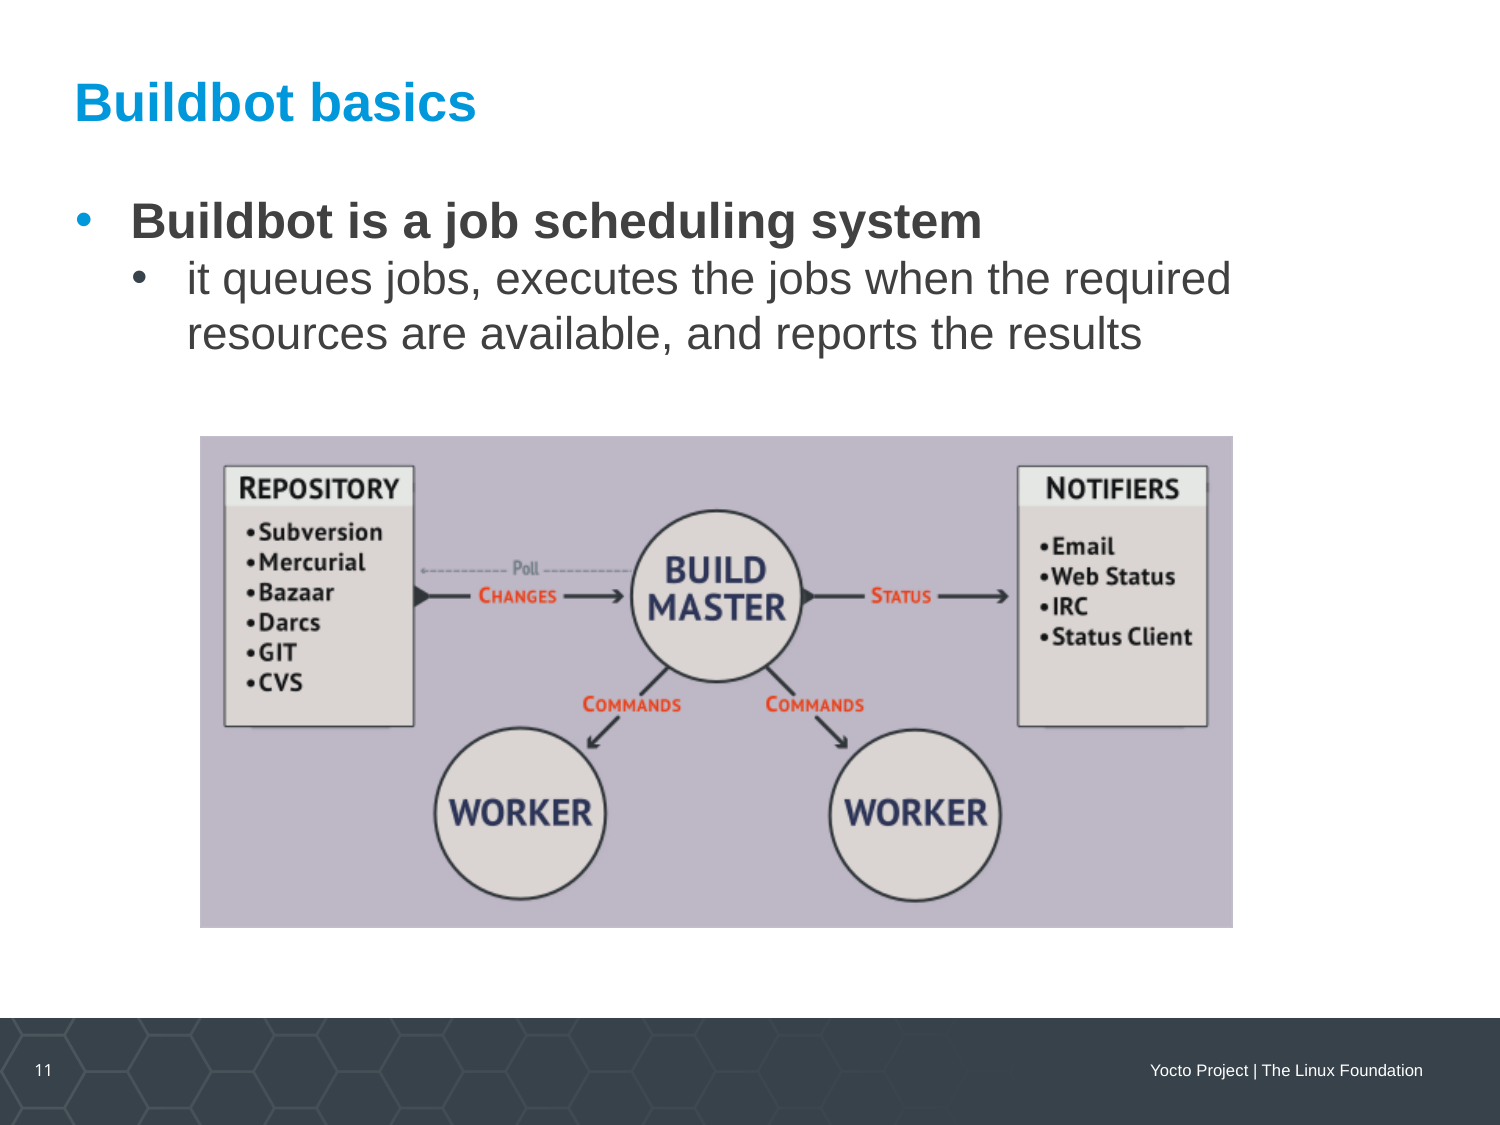

Buildbot basics
Buildbot is a job scheduling system
it queues jobs, executes the jobs when the required resources are available, and reports the results